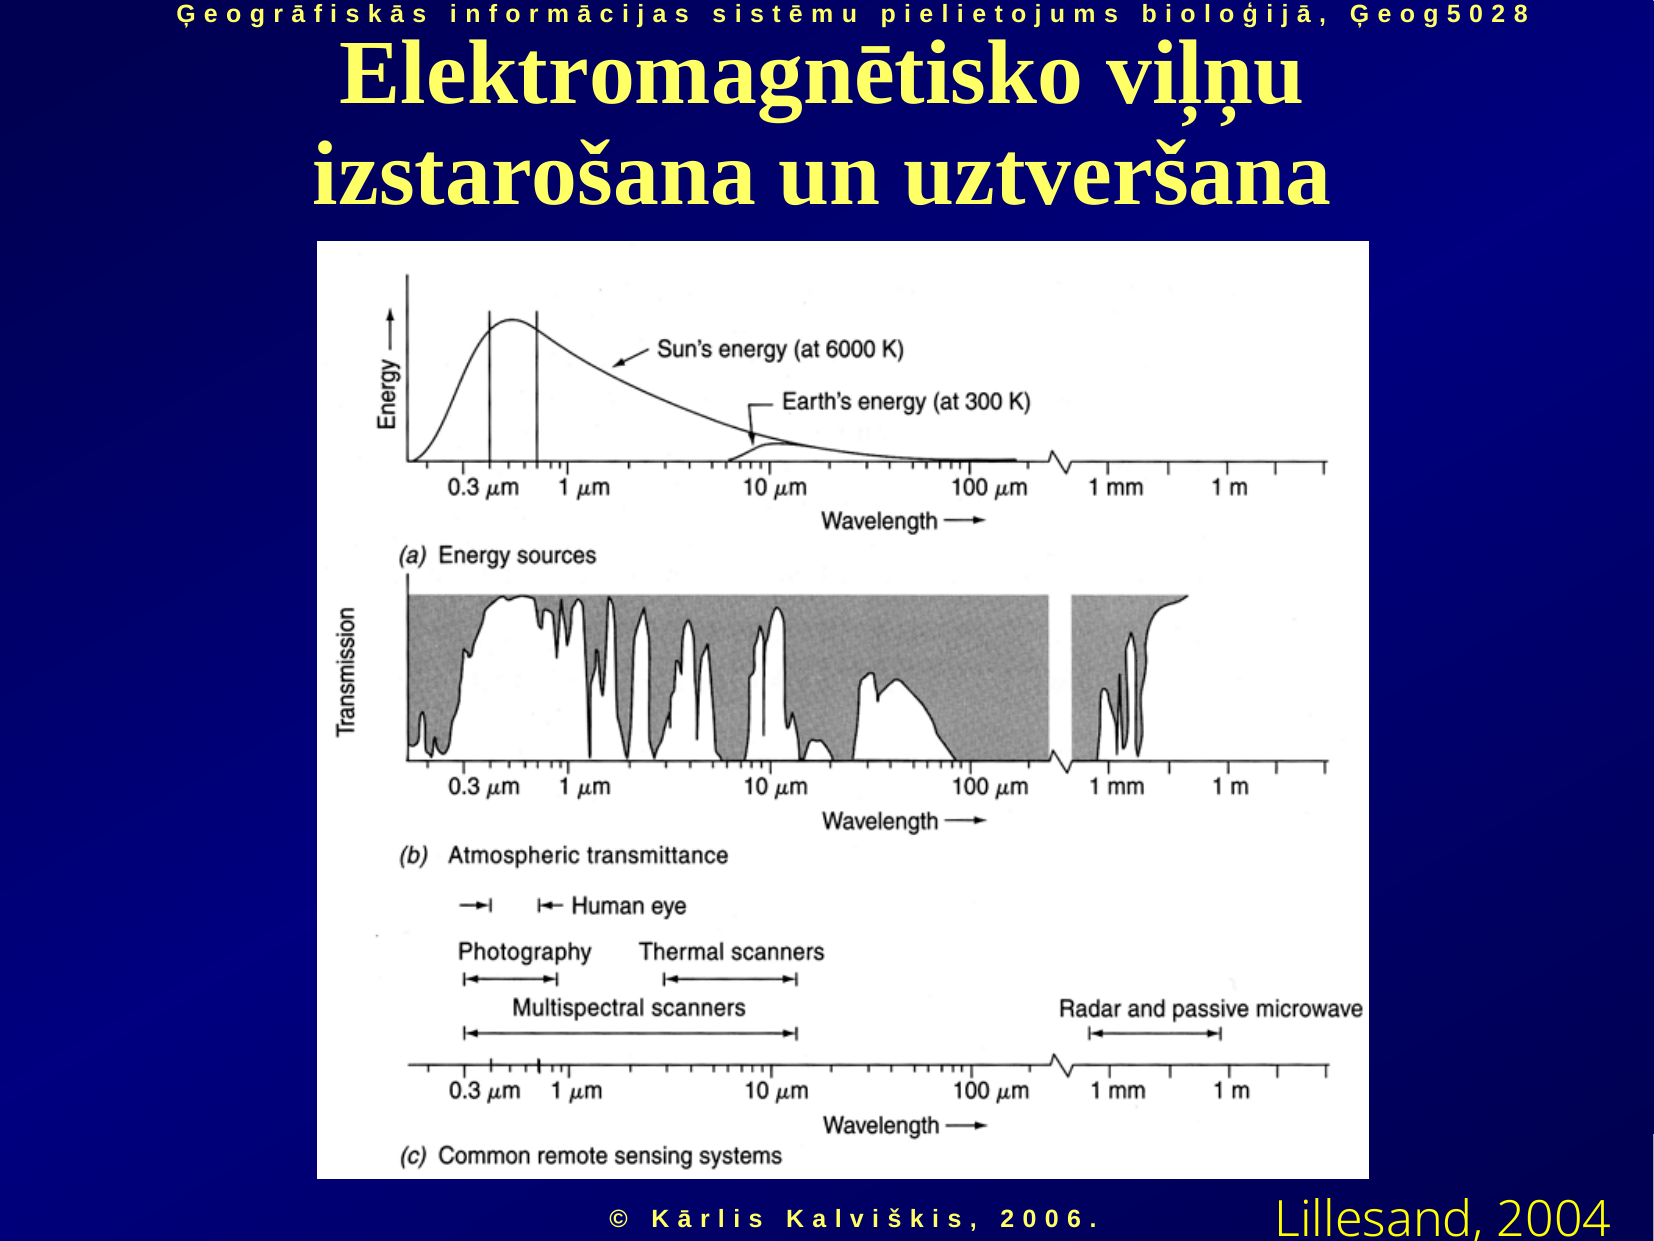

# Elektromagnētisko viļņu izstarošana un uztveršana
 Lillesand, 2004